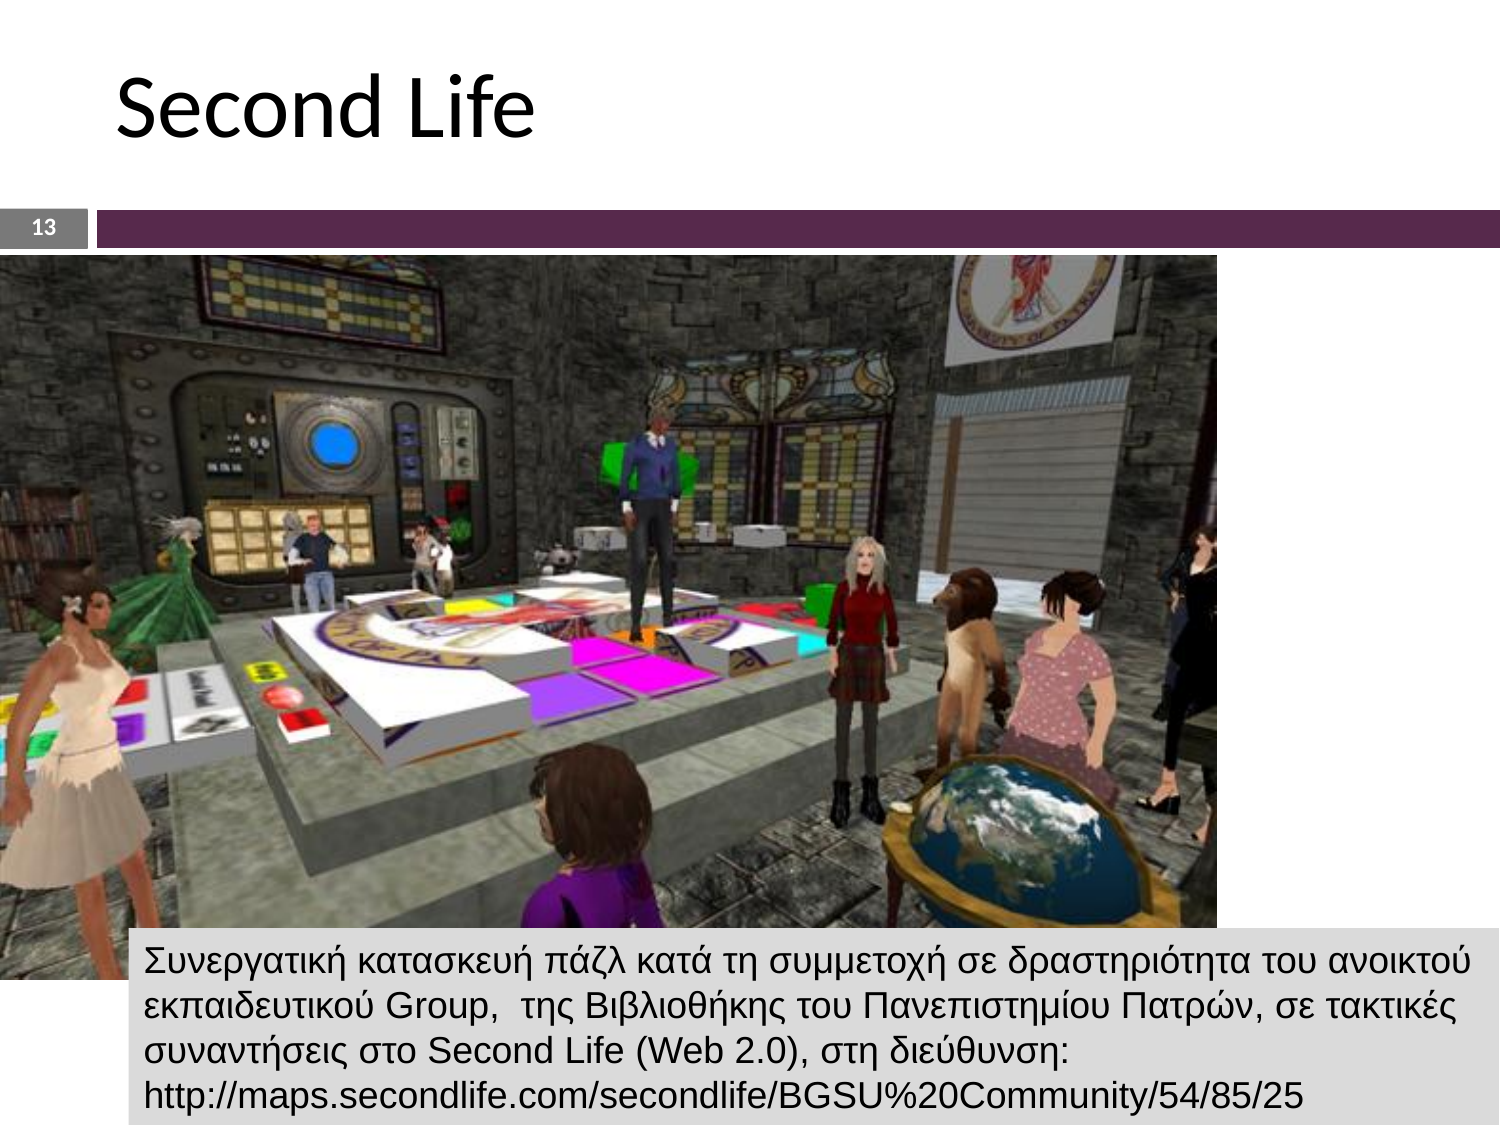

# Second Life
Συνεργατική κατασκευή πάζλ κατά τη συμμετοχή σε δραστηριότητα του ανοικτού εκπαιδευτικού Group, της Βιβλιοθήκης του Πανεπιστημίου Πατρών, σε τακτικές συναντήσεις στο Second Life (Web 2.0), στη διεύθυνση: http://maps.secondlife.com/secondlife/BGSU%20Community/54/85/25